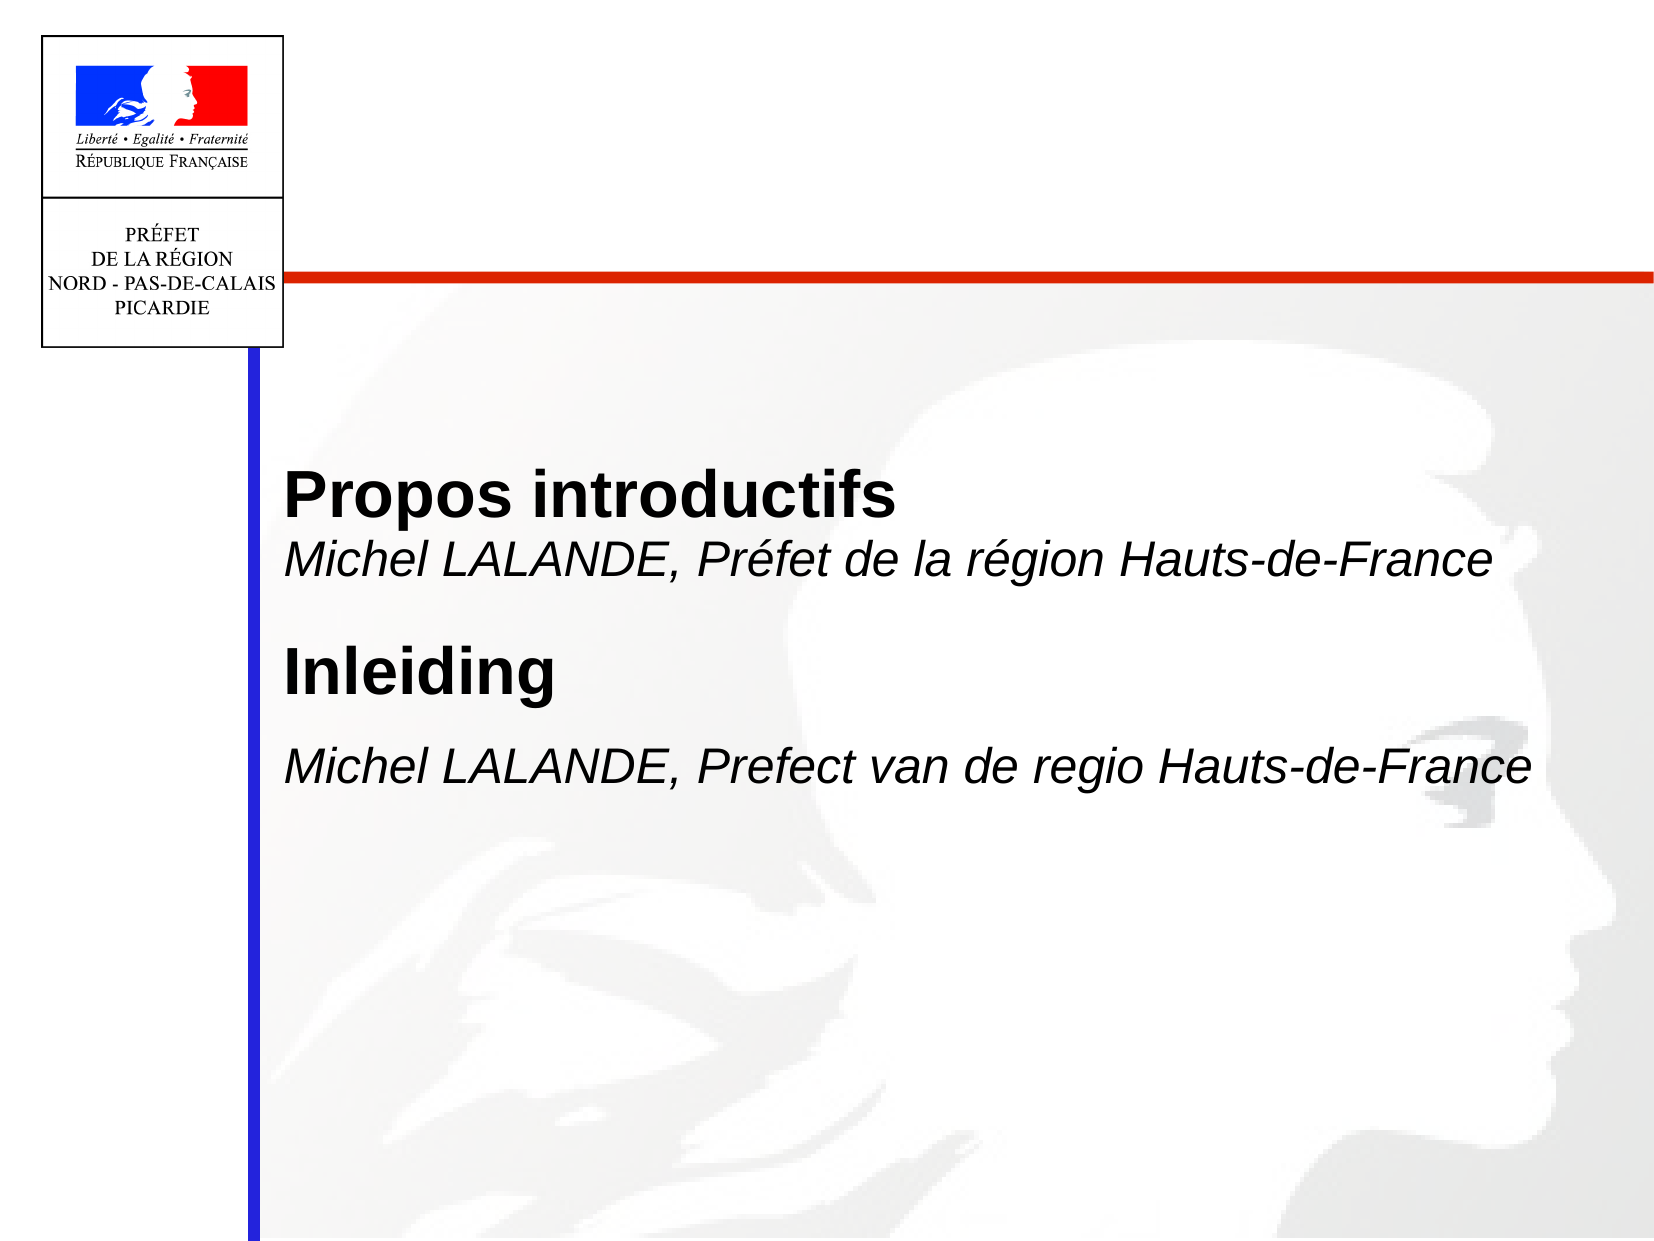

#
Propos introductifs
Michel LALANDE, Préfet de la région Hauts-de-France
Inleiding
Michel LALANDE, Prefect van de regio Hauts-de-France